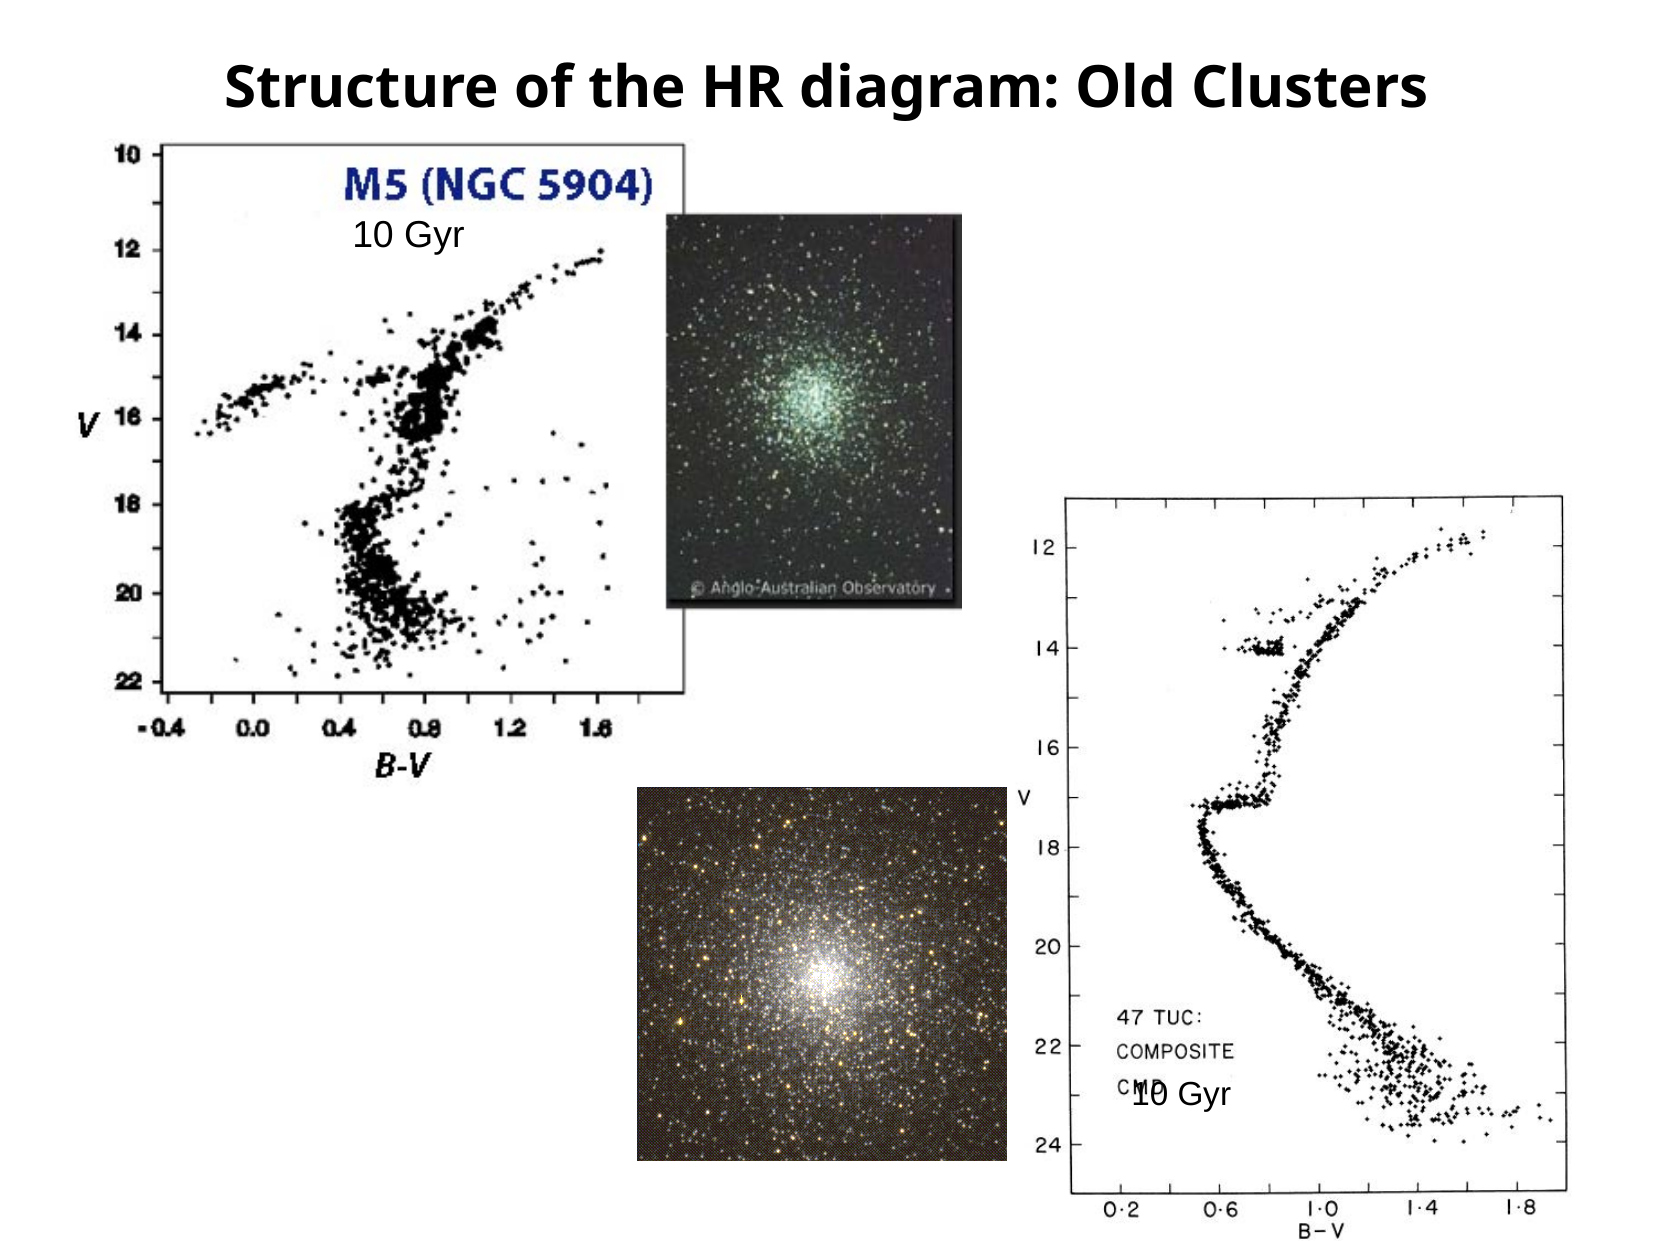

Structure of the HR diagram: Old Clusters
10 Gyr
10 Gyr